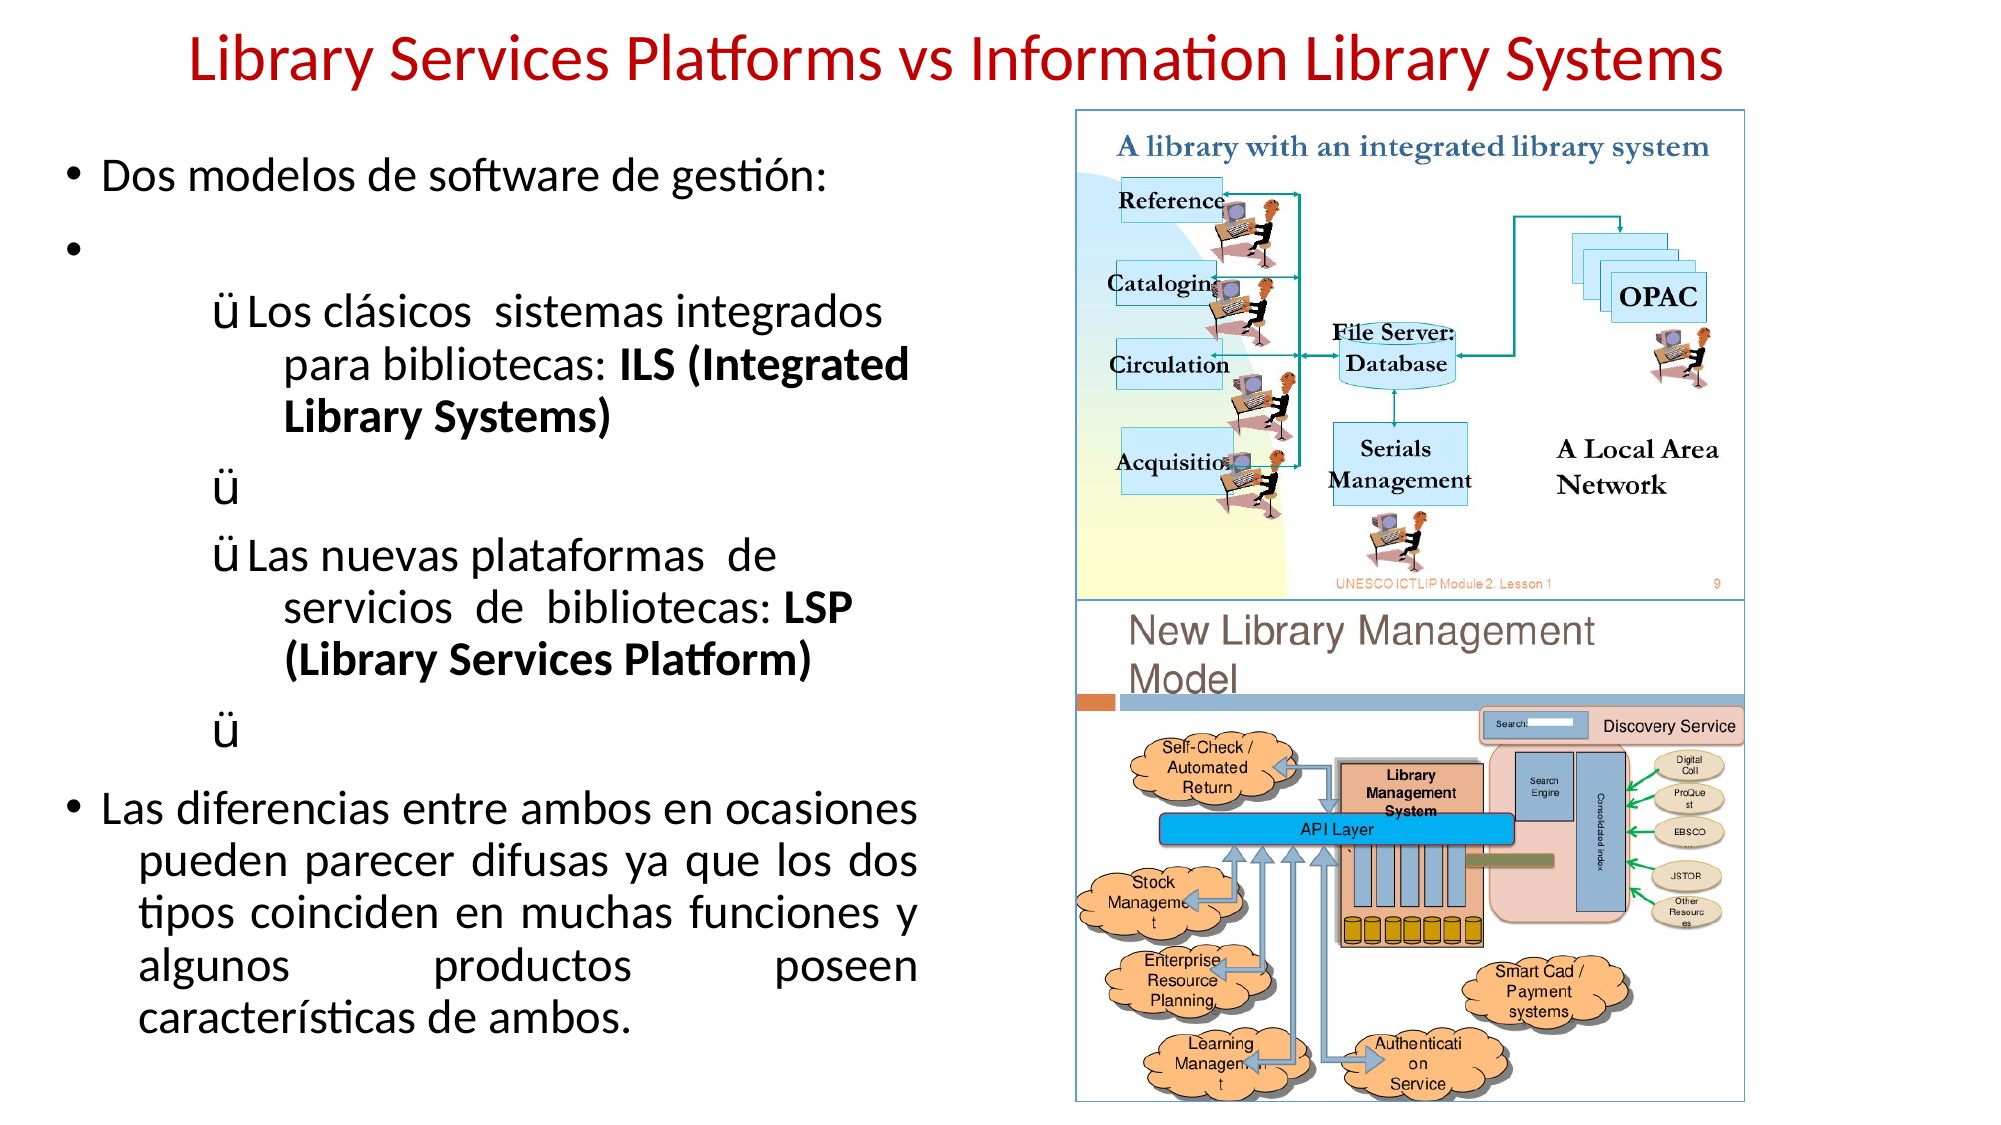

# Library Services Platforms vs Information Library Systems
Dos modelos de software de gestión:
Los clásicos sistemas integrados para bibliotecas: ILS (Integrated Library Systems)
Las nuevas plataformas de servicios de bibliotecas: LSP (Library Services Platform)
Las diferencias entre ambos en ocasiones pueden parecer difusas ya que los dos tipos coinciden en muchas funciones y algunos productos poseen características de ambos.